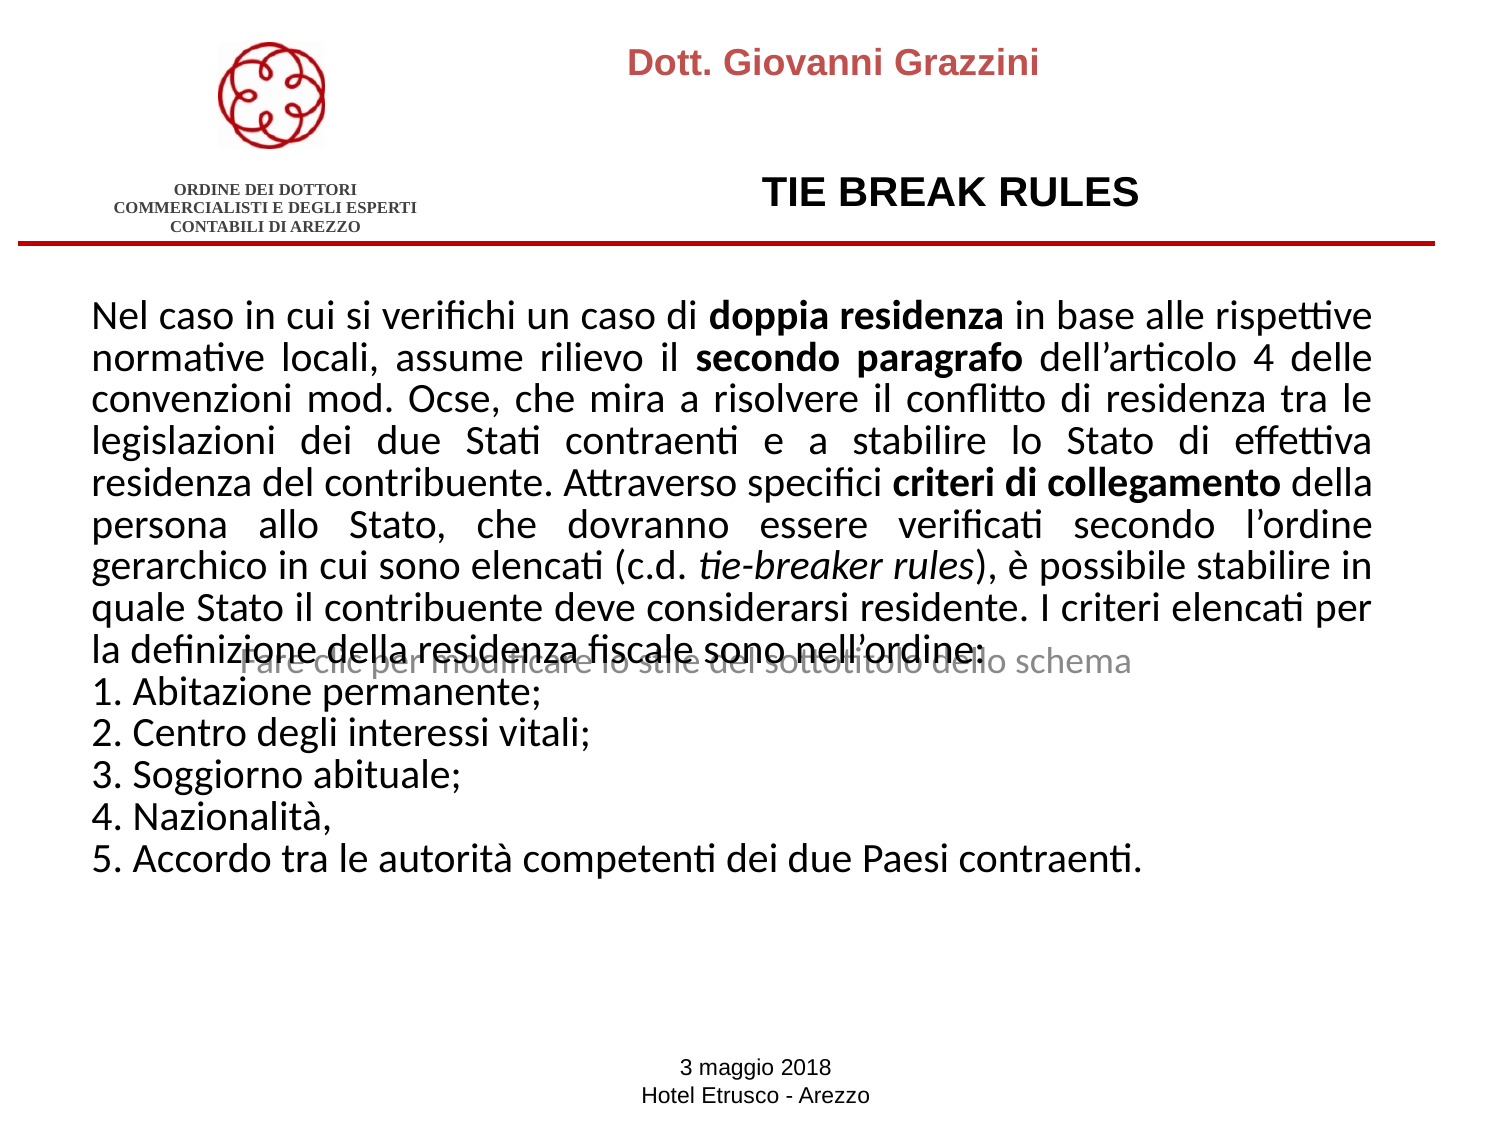

Dott. Giovanni Grazzini
TIE BREAK RULES
ORDINE DEI DOTTORI
COMMERCIALISTI E DEGLI ESPERTI
CONTABILI DI AREZZO
Nel caso in cui si verifichi un caso di doppia residenza in base alle rispettive normative locali, assume rilievo il secondo paragrafo dell’articolo 4 delle convenzioni mod. Ocse, che mira a risolvere il conflitto di residenza tra le legislazioni dei due Stati contraenti e a stabilire lo Stato di effettiva residenza del contribuente. Attraverso specifici criteri di collegamento della persona allo Stato, che dovranno essere verificati secondo l’ordine gerarchico in cui sono elencati (c.d. tie-breaker rules), è possibile stabilire in quale Stato il contribuente deve considerarsi residente. I criteri elencati per la definizione della residenza fiscale sono nell’ordine:
1. Abitazione permanente;
2. Centro degli interessi vitali;
3. Soggiorno abituale;
4. Nazionalità,
5. Accordo tra le autorità competenti dei due Paesi contraenti.
3 maggio 2018
Hotel Etrusco - Arezzo